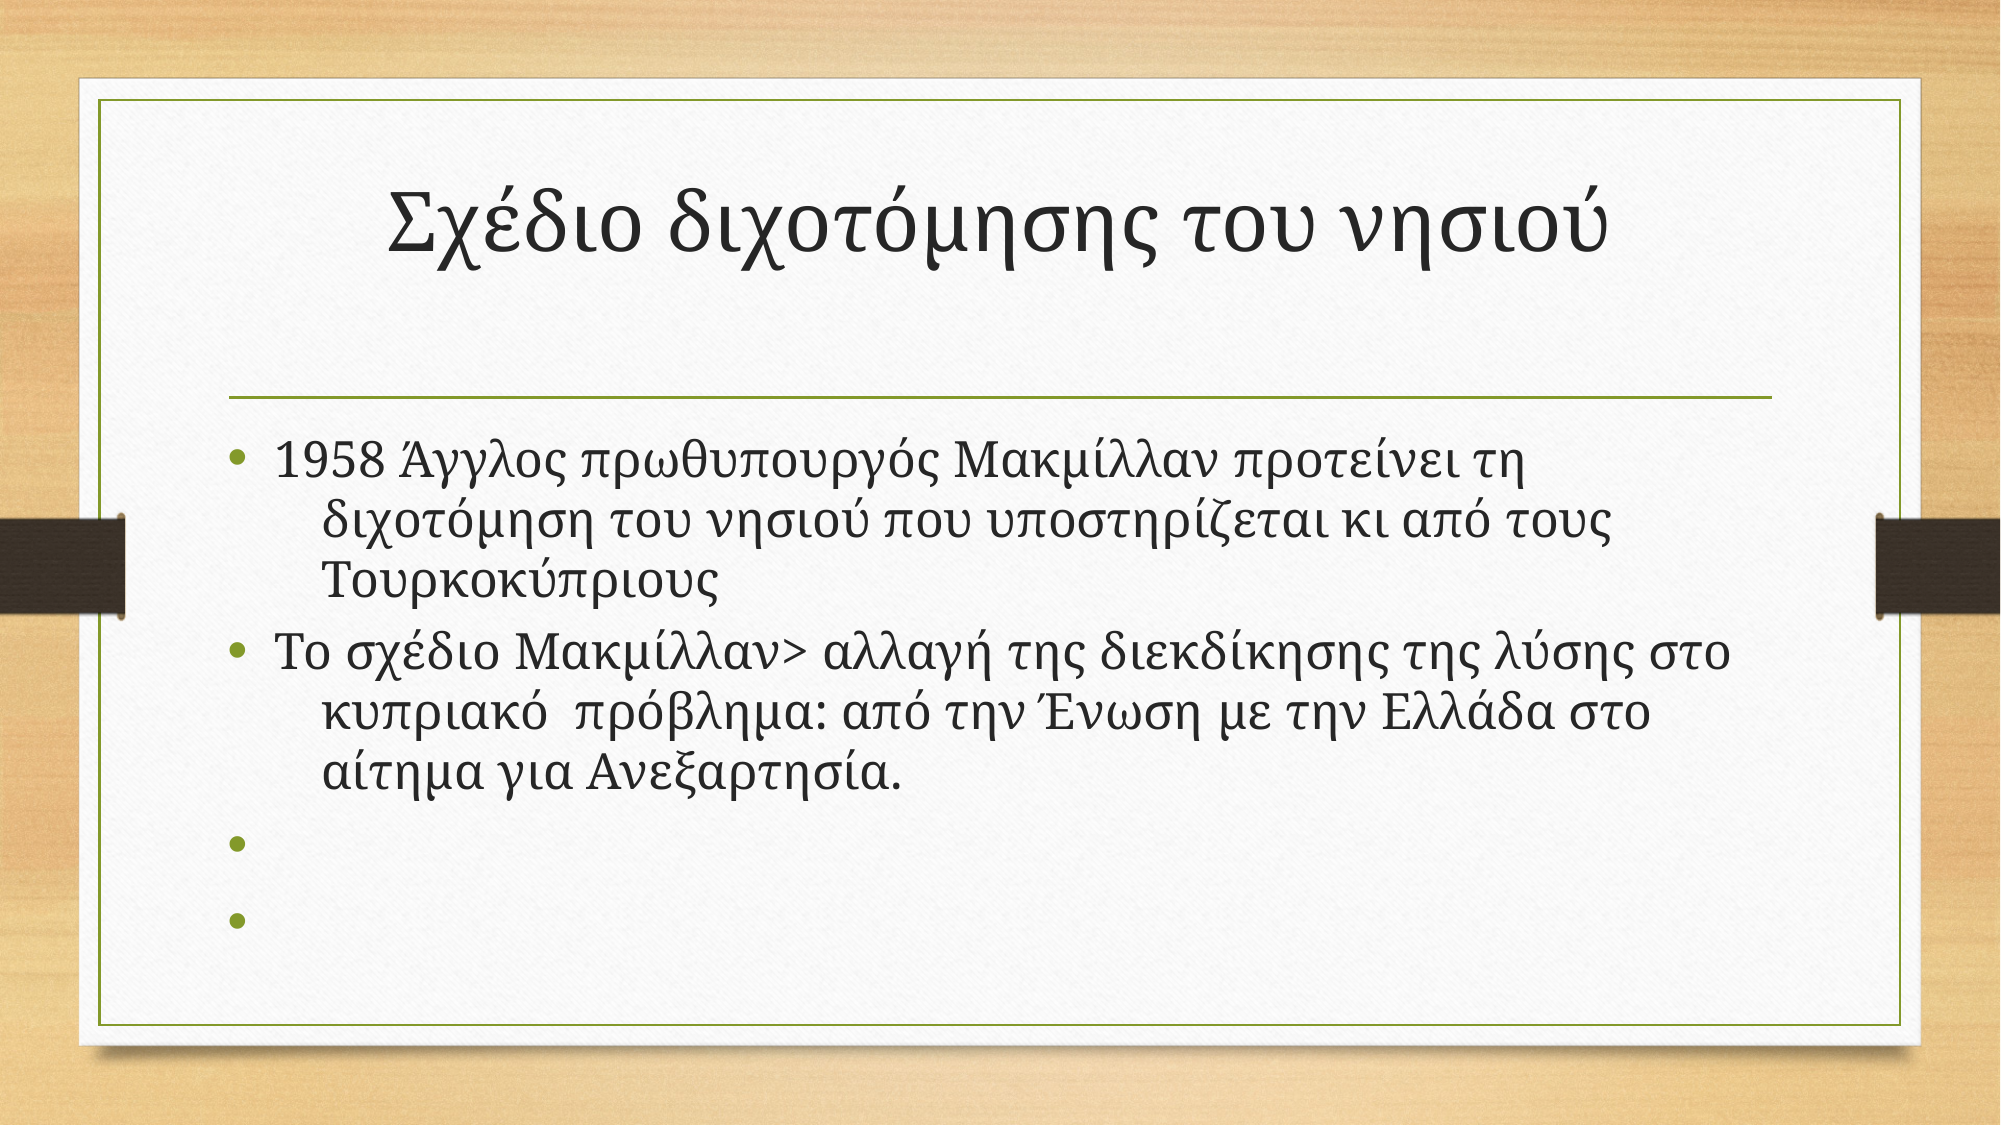

# Σχέδιο διχοτόμησης του νησιού
1958 Άγγλος πρωθυπουργός Μακμίλλαν προτείνει τη διχοτόμηση του νησιού που υποστηρίζεται κι από τους Τουρκοκύπριους
Το σχέδιο Μακμίλλαν> αλλαγή της διεκδίκησης της λύσης στο κυπριακό πρόβλημα: από την Ένωση με την Ελλάδα στο αίτημα για Ανεξαρτησία.